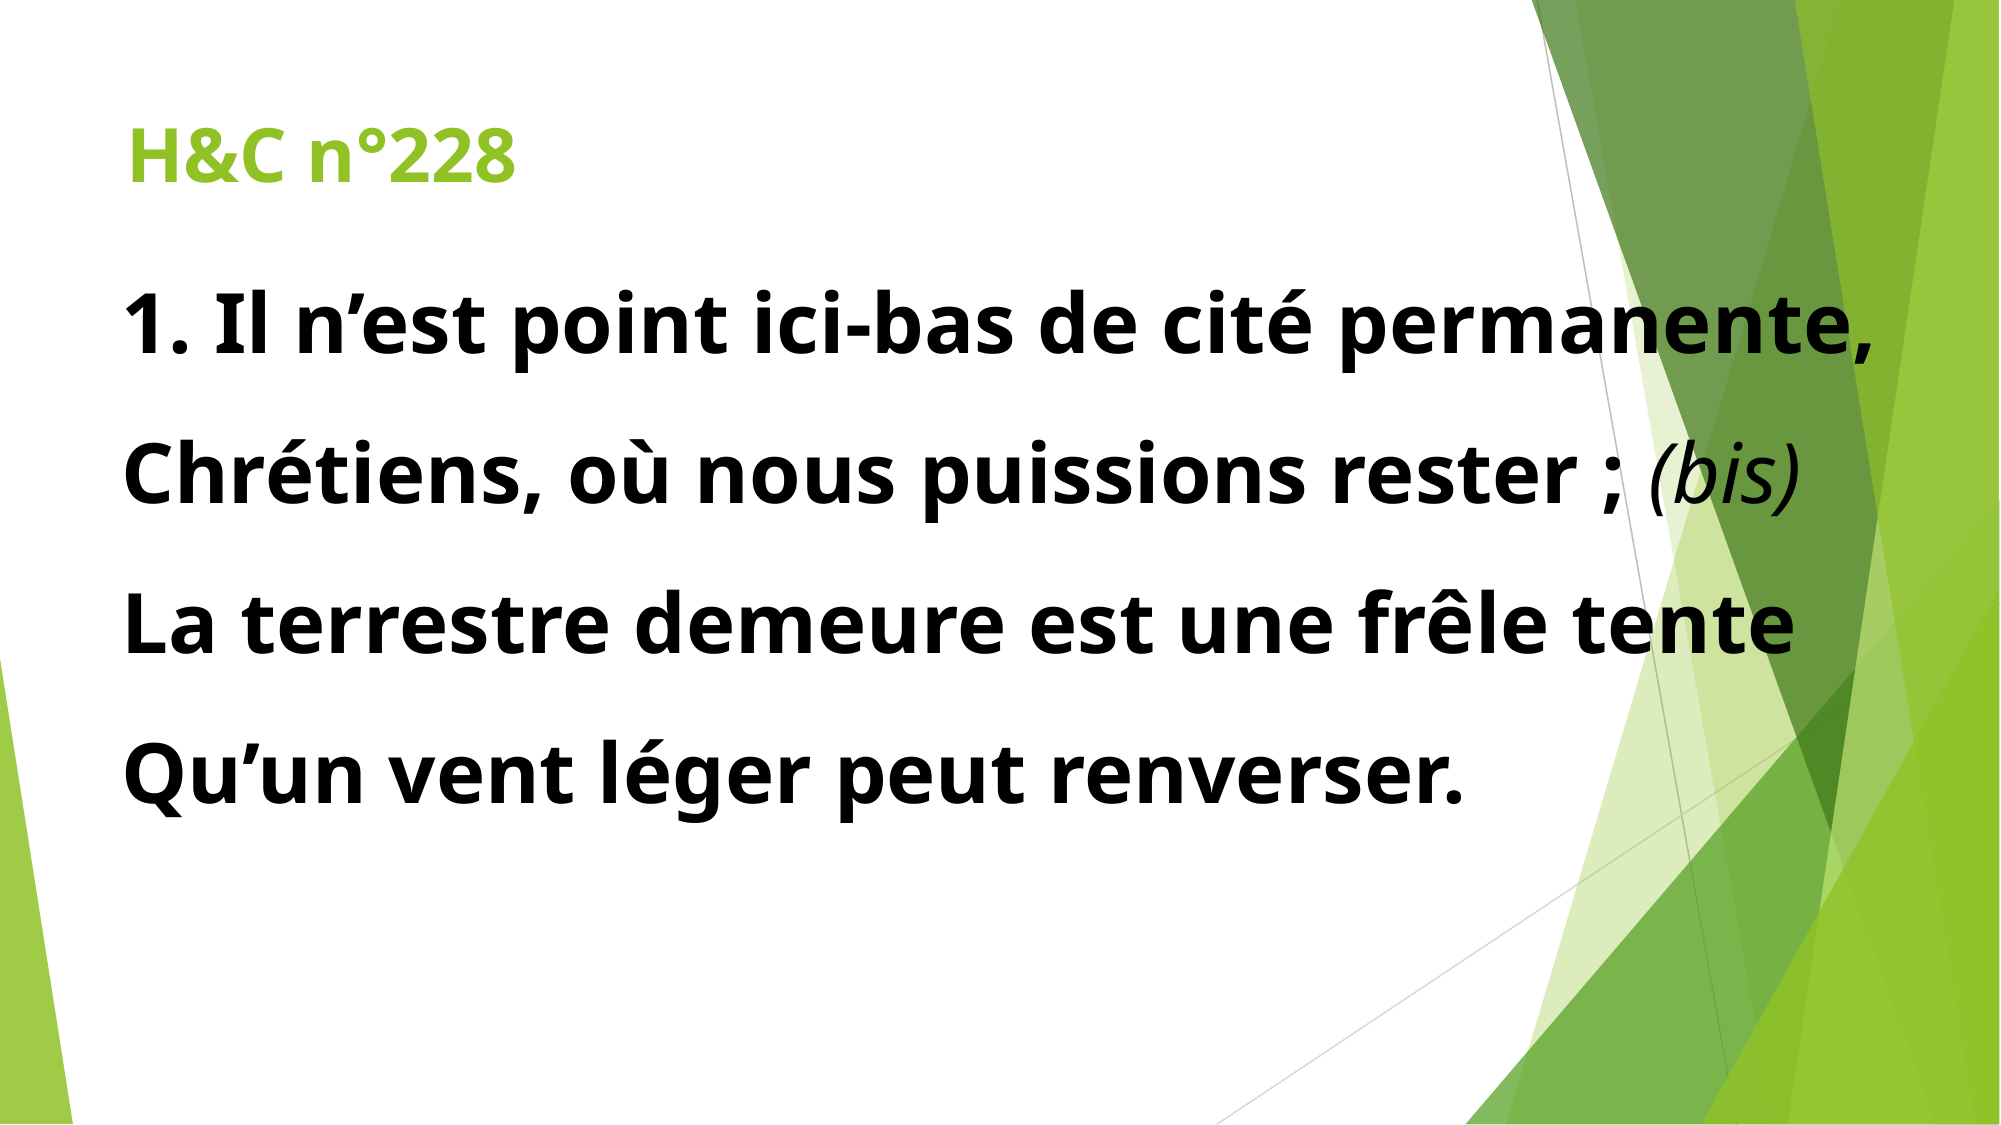

H&C n°228
1. Il n’est point ici-bas de cité permanente,
Chrétiens, où nous puissions rester ; (bis)
La terrestre demeure est une frêle tente
Qu’un vent léger peut renverser.